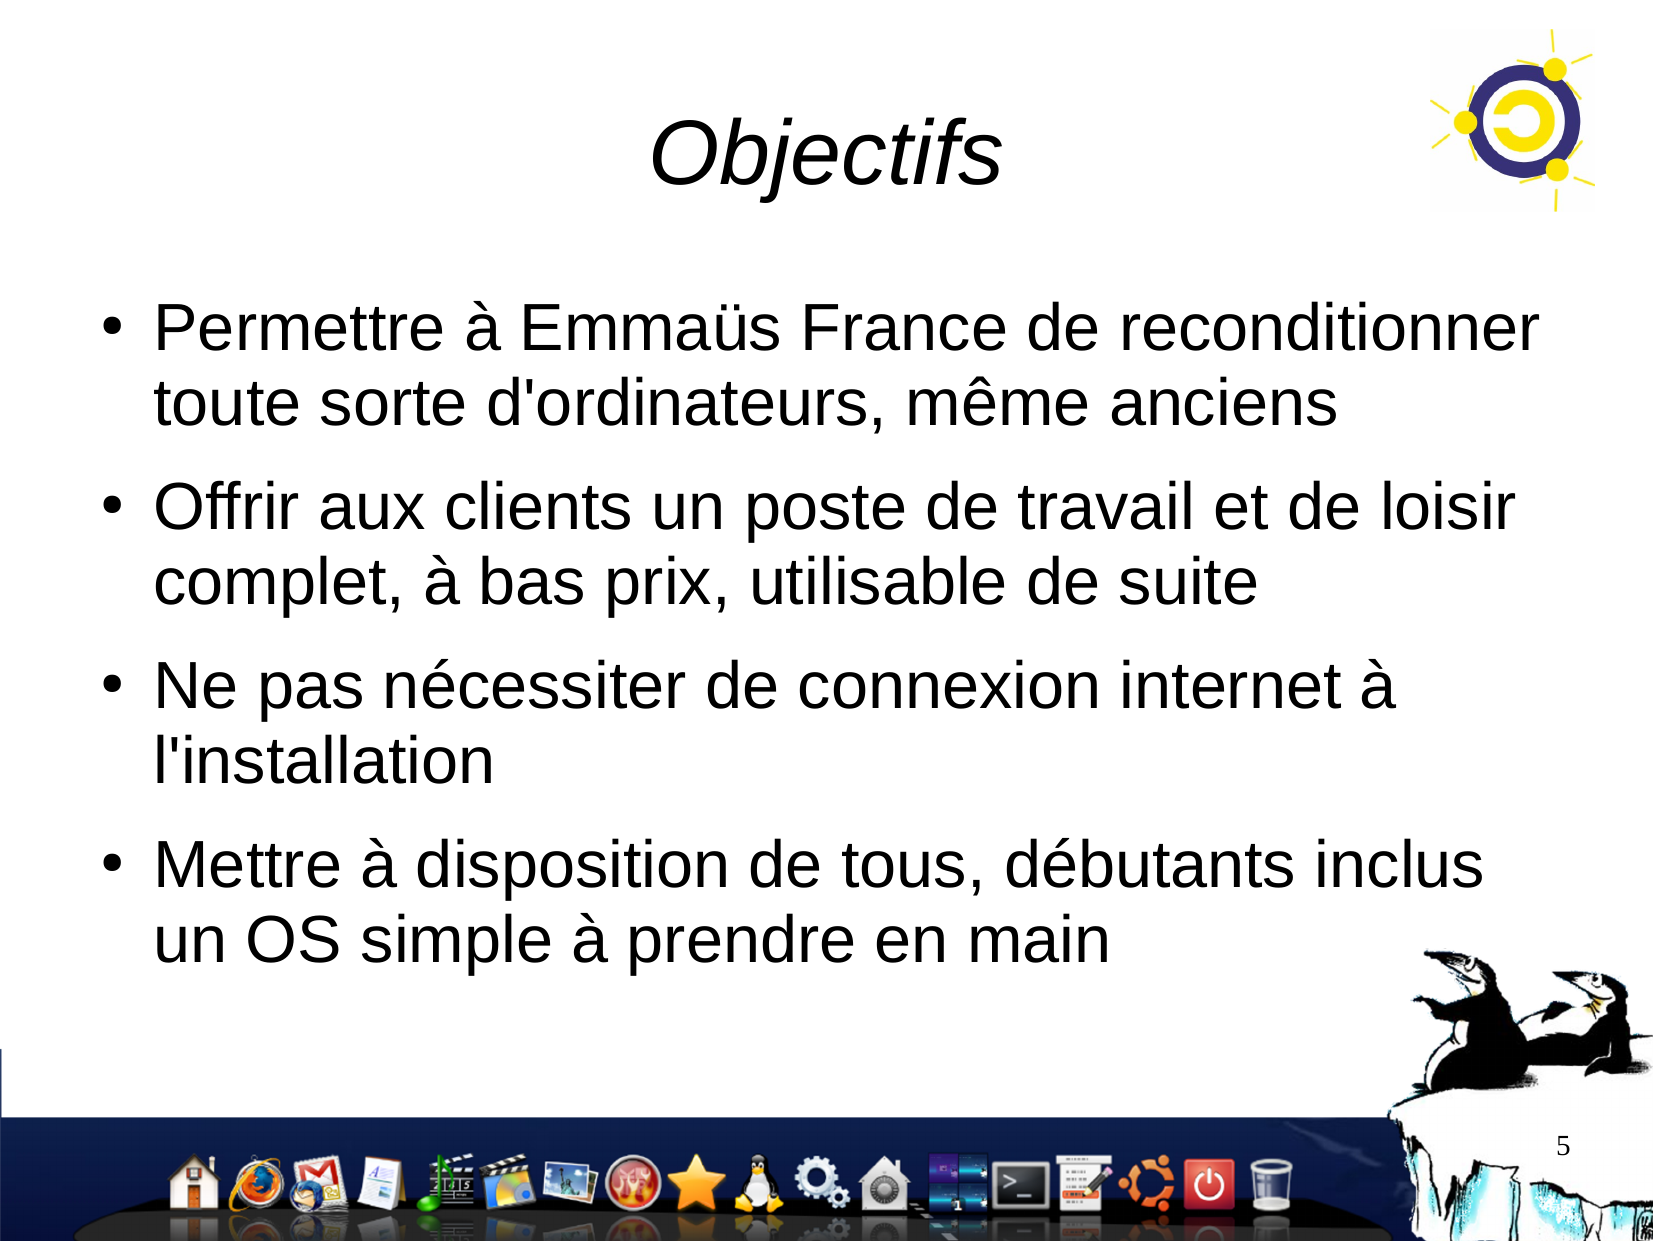

# Objectifs
Permettre à Emmaüs France de reconditionner toute sorte d'ordinateurs, même anciens
Offrir aux clients un poste de travail et de loisir complet, à bas prix, utilisable de suite
Ne pas nécessiter de connexion internet à l'installation
Mettre à disposition de tous, débutants inclus un OS simple à prendre en main
5